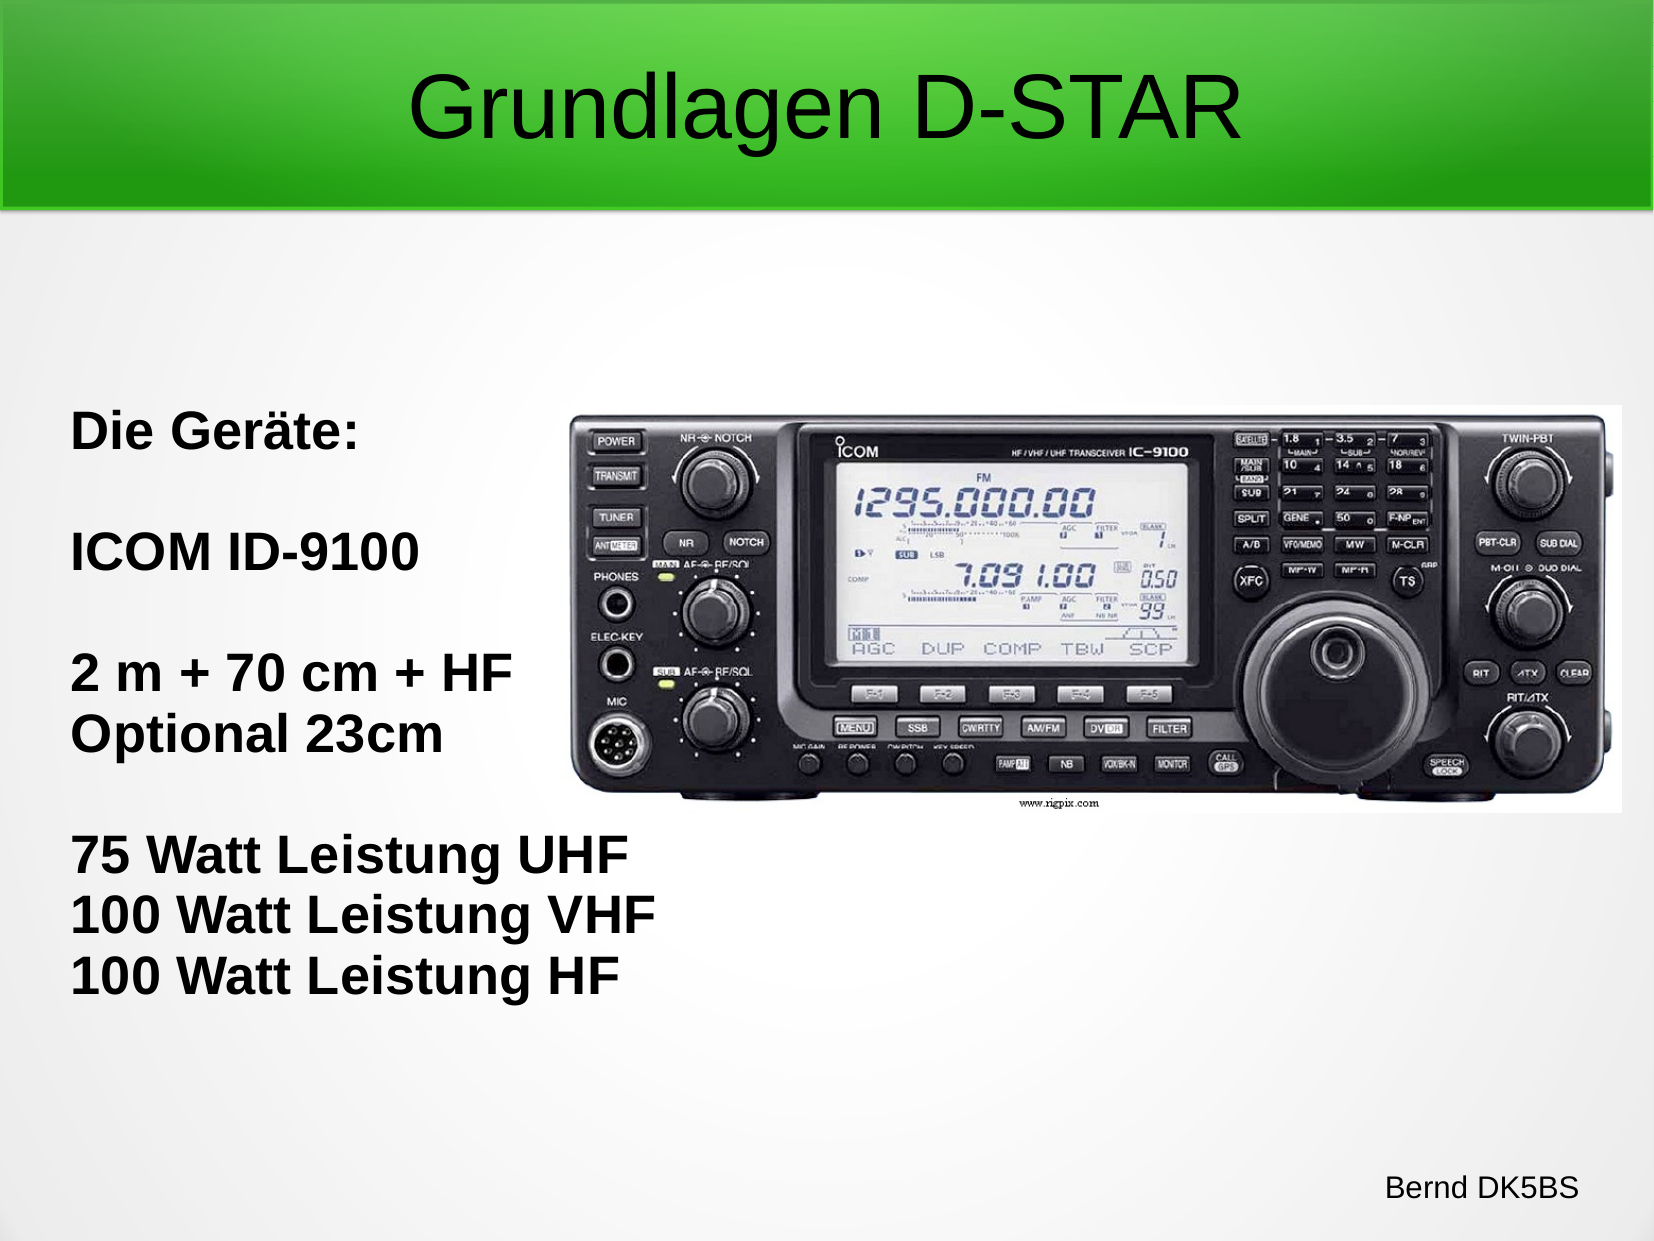

# Grundlagen D-STAR
Die Geräte:
ICOM ID-9100
2 m + 70 cm + HF
Optional 23cm
75 Watt Leistung UHF
100 Watt Leistung VHF
100 Watt Leistung HF
Bernd DK5BS